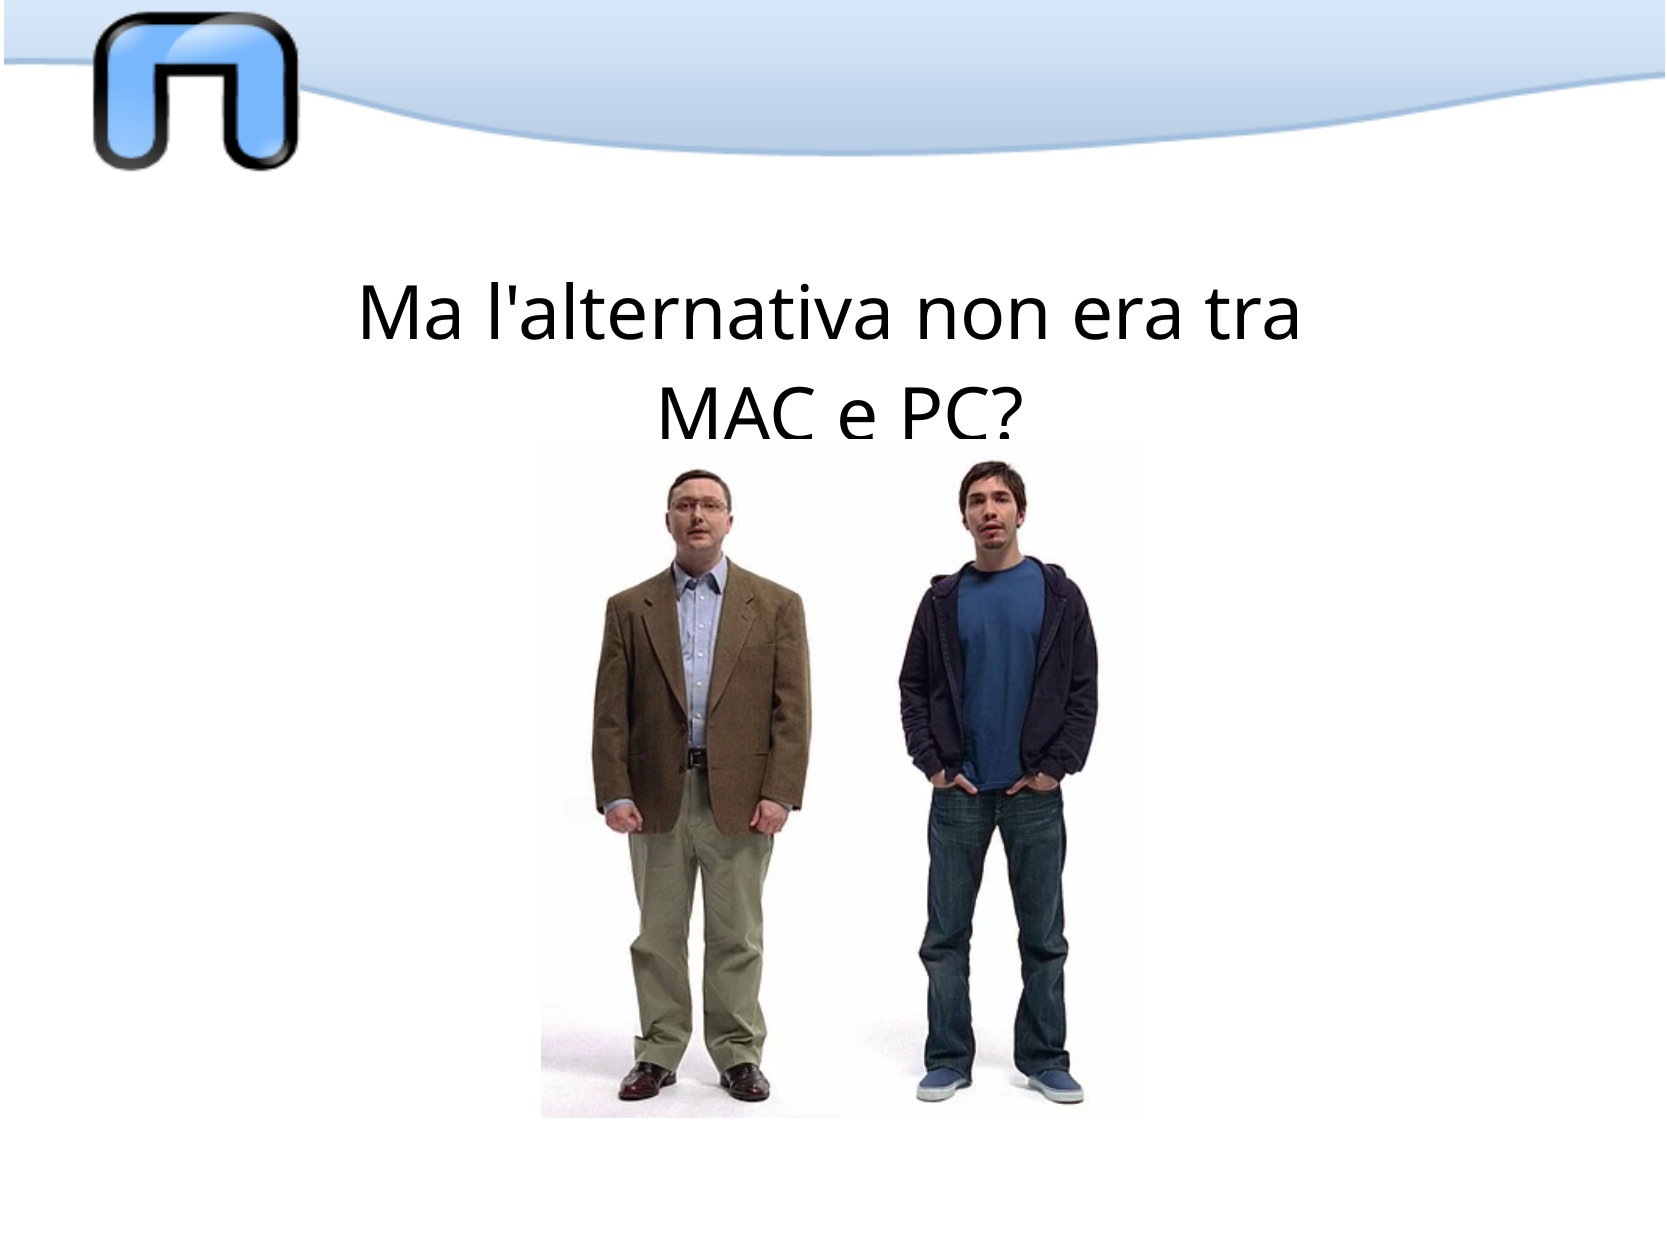

Ma l'alternativa non era tra
MAC e PC?
#